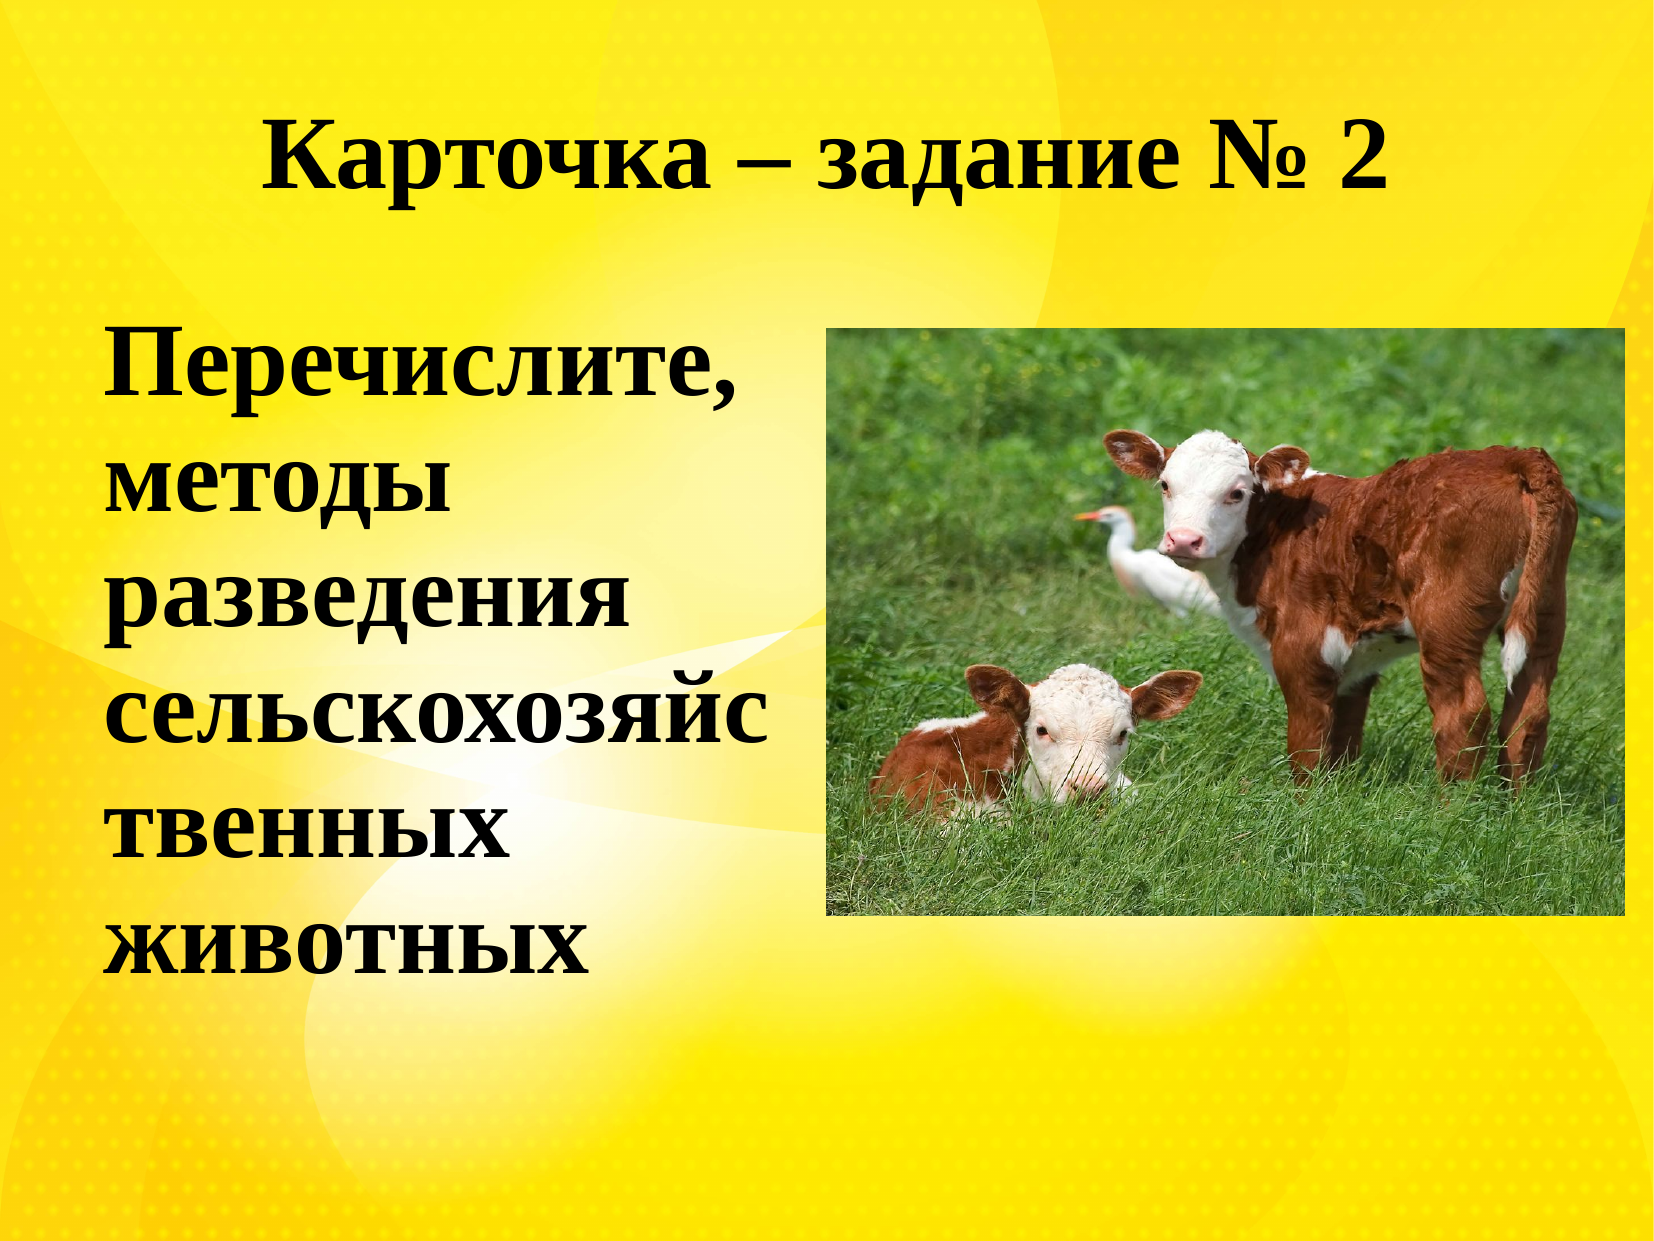

# Карточка – задание № 2
Перечислите, методы разведения сельскохозяйственных животных